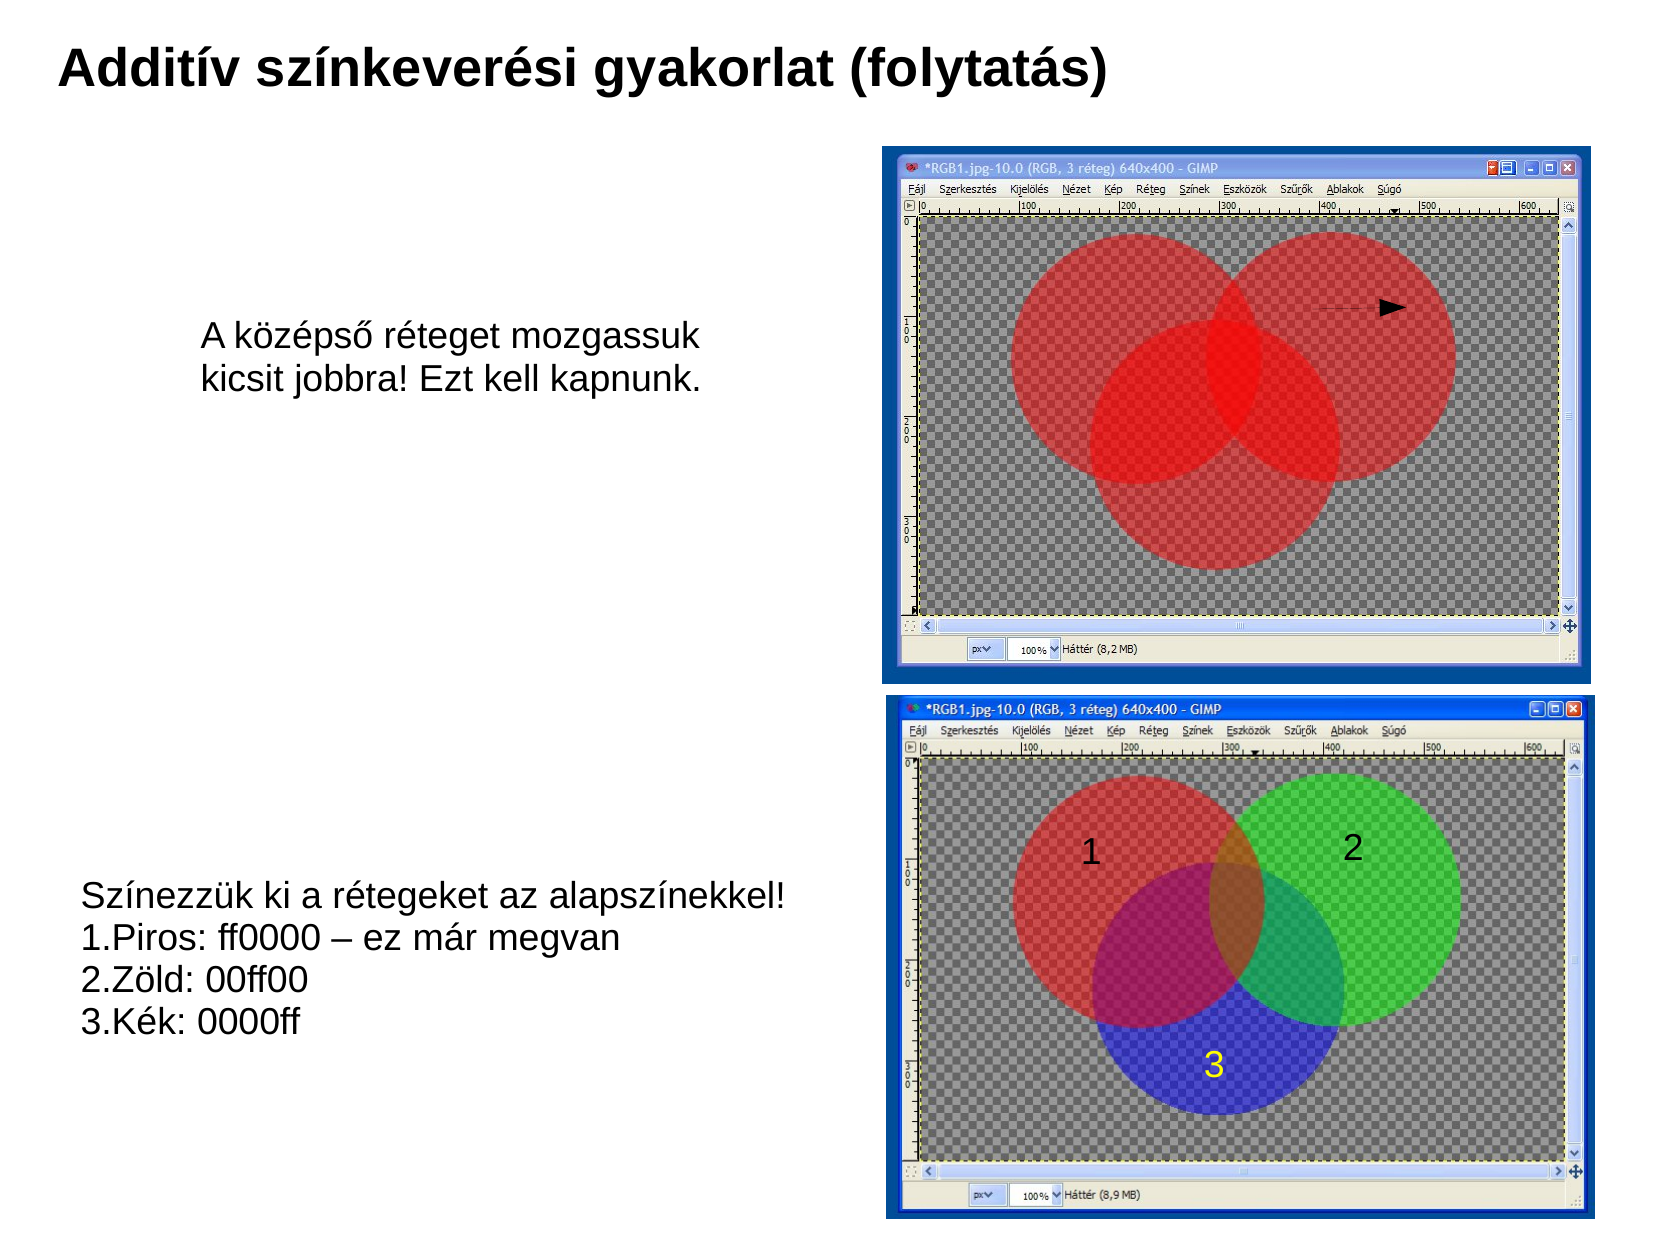

Additív színkeverési gyakorlat (folytatás)
A középső réteget mozgassuk
kicsit jobbra! Ezt kell kapnunk.
2
1
Színezzük ki a rétegeket az alapszínekkel!
Piros: ff0000 – ez már megvan
Zöld: 00ff00
Kék: 0000ff
3